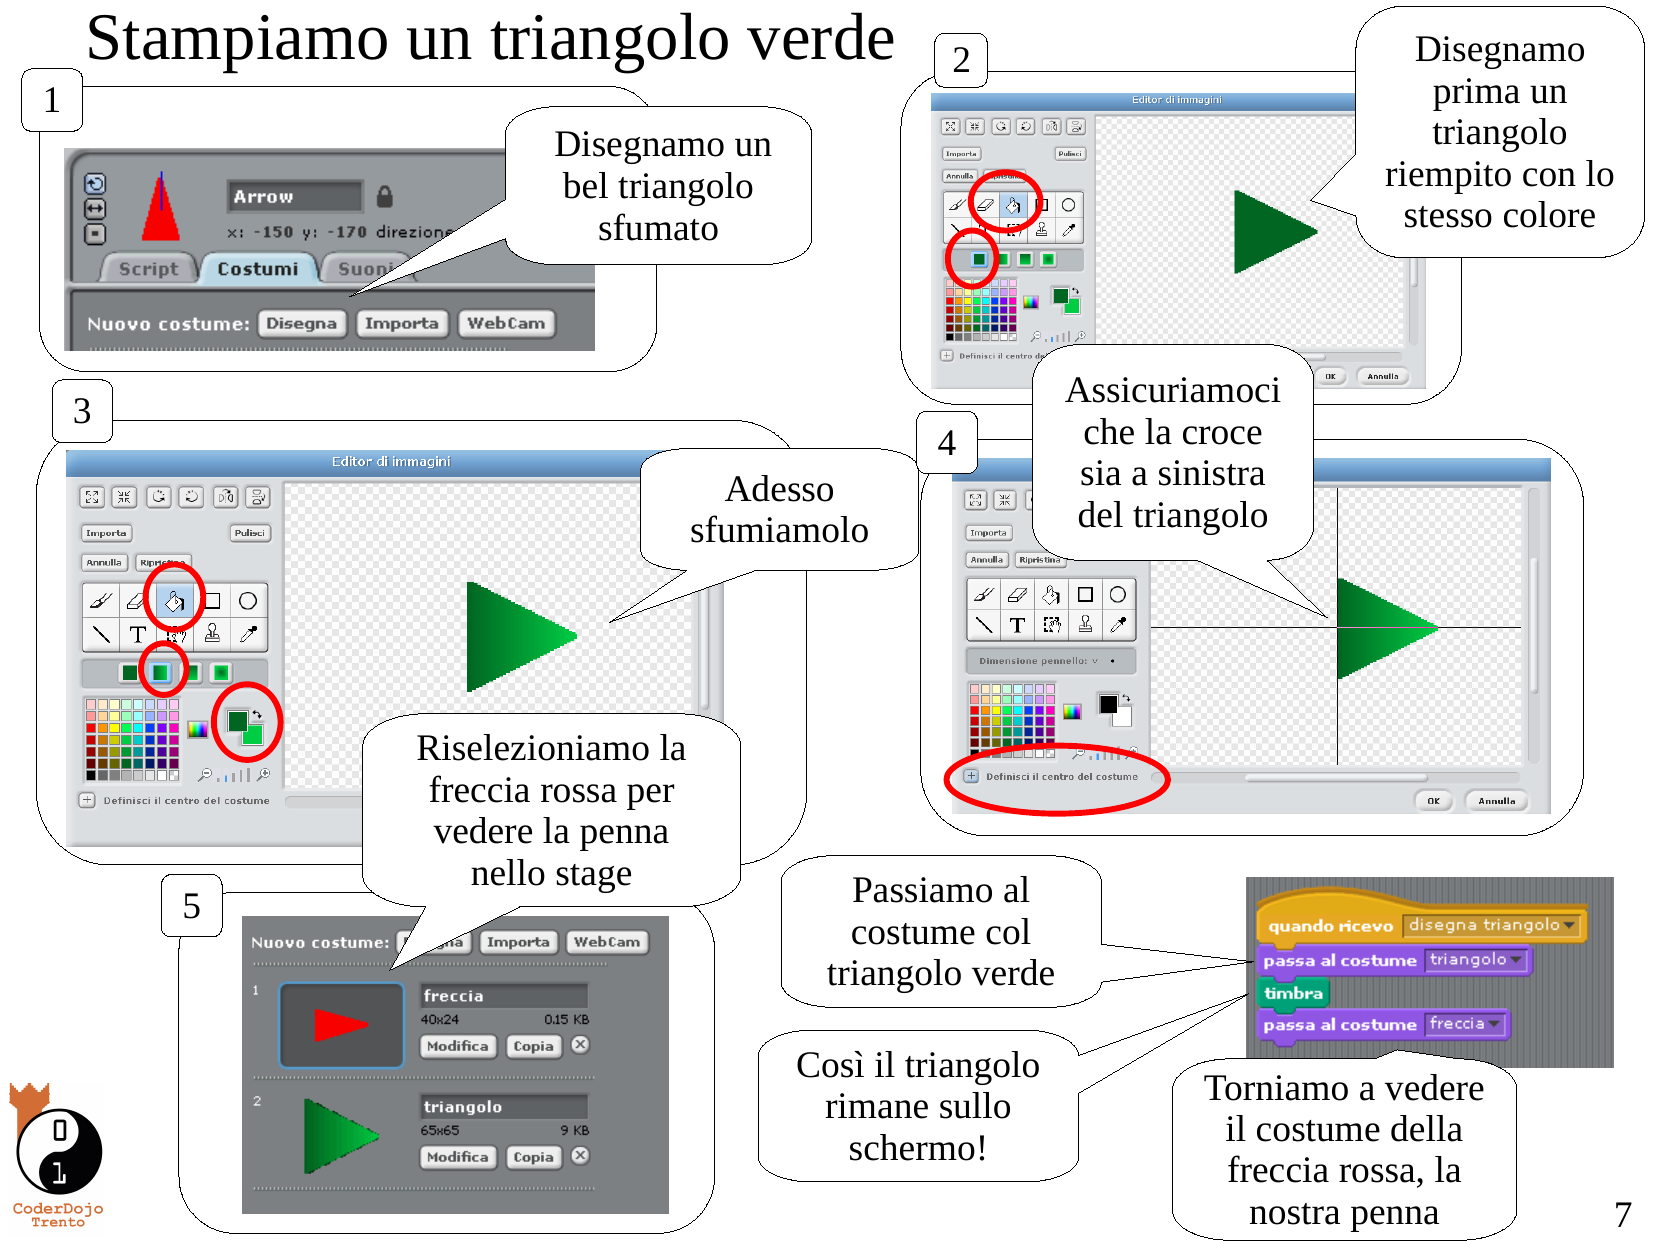

Stampiamo un triangolo verde
Disegnamo prima un triangolo riempito con lo stesso colore
2
1
 Disegnamo un bel triangolo sfumato
Assicuriamoci che la croce sia a sinistra del triangolo
4
3
Adesso sfumiamolo
Riselezioniamo la freccia rossa per vedere la penna nello stage
5
Passiamo al costume col triangolo verde
Così il triangolo rimane sullo schermo!
Torniamo a vedere il costume della freccia rossa, la nostra penna
7